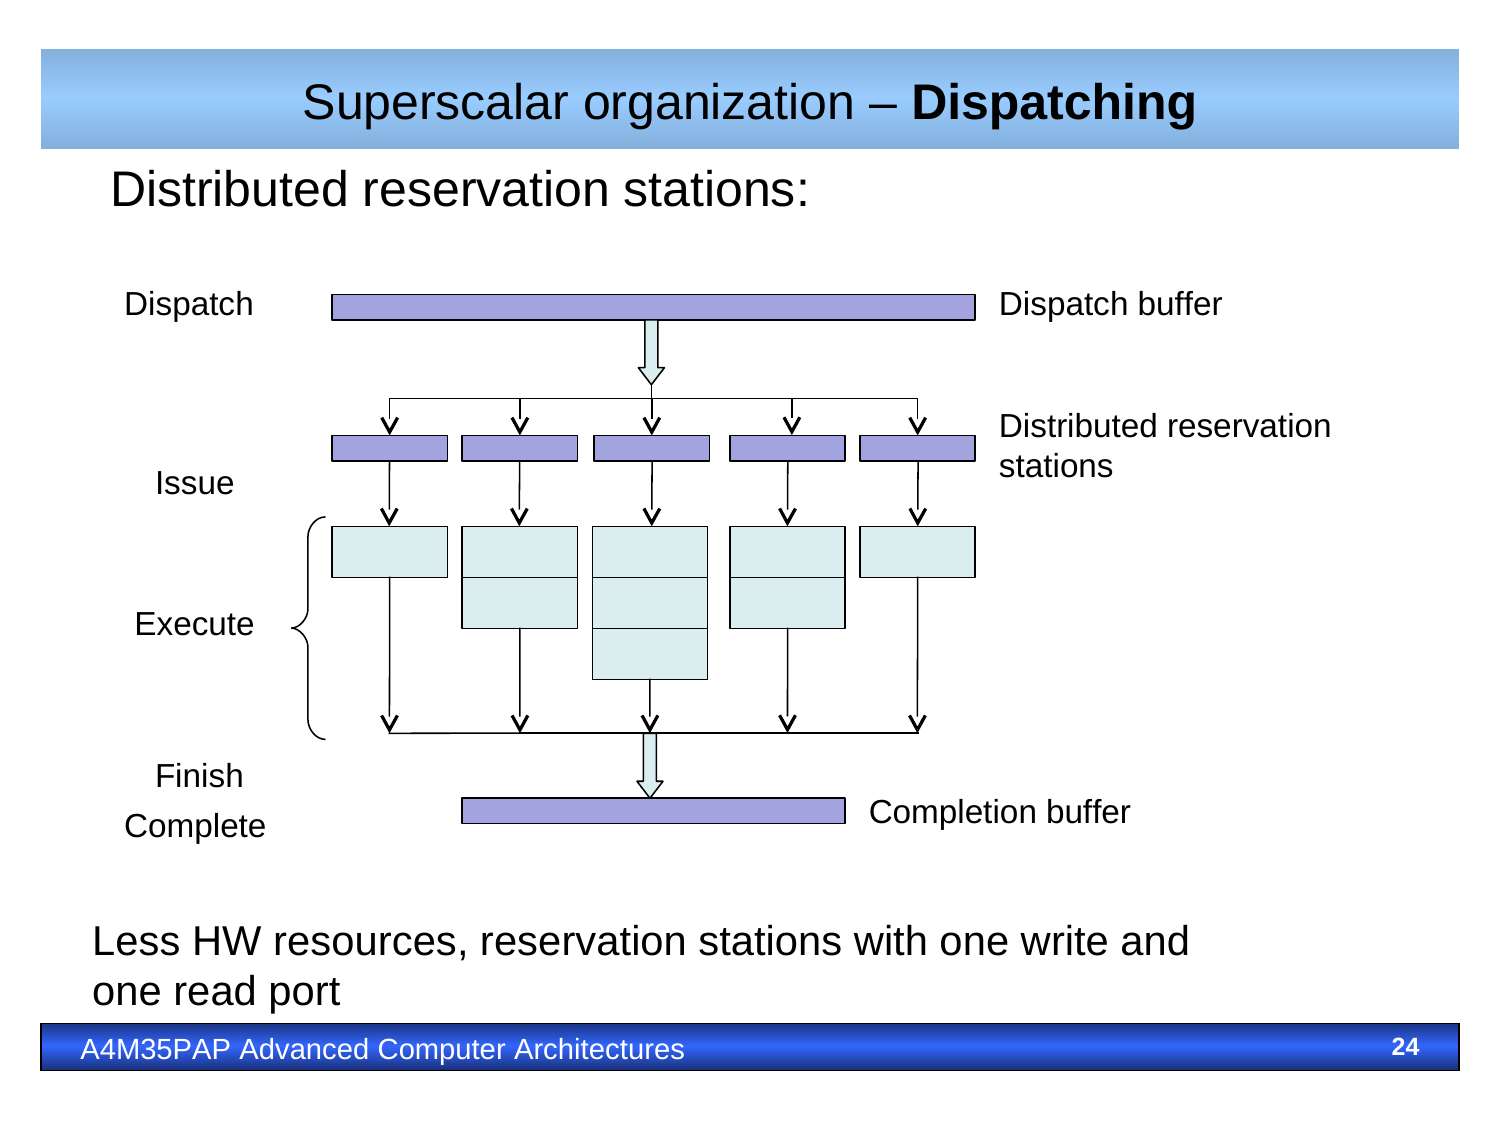

# Superscalar organization – Dispatching
Distributed reservation stations:
Dispatch
Dispatch buffer
Distributed reservation stations
Issue
Execute
Finish
Completion buffer
Complete
Less HW resources, reservation stations with one write and one read port
24